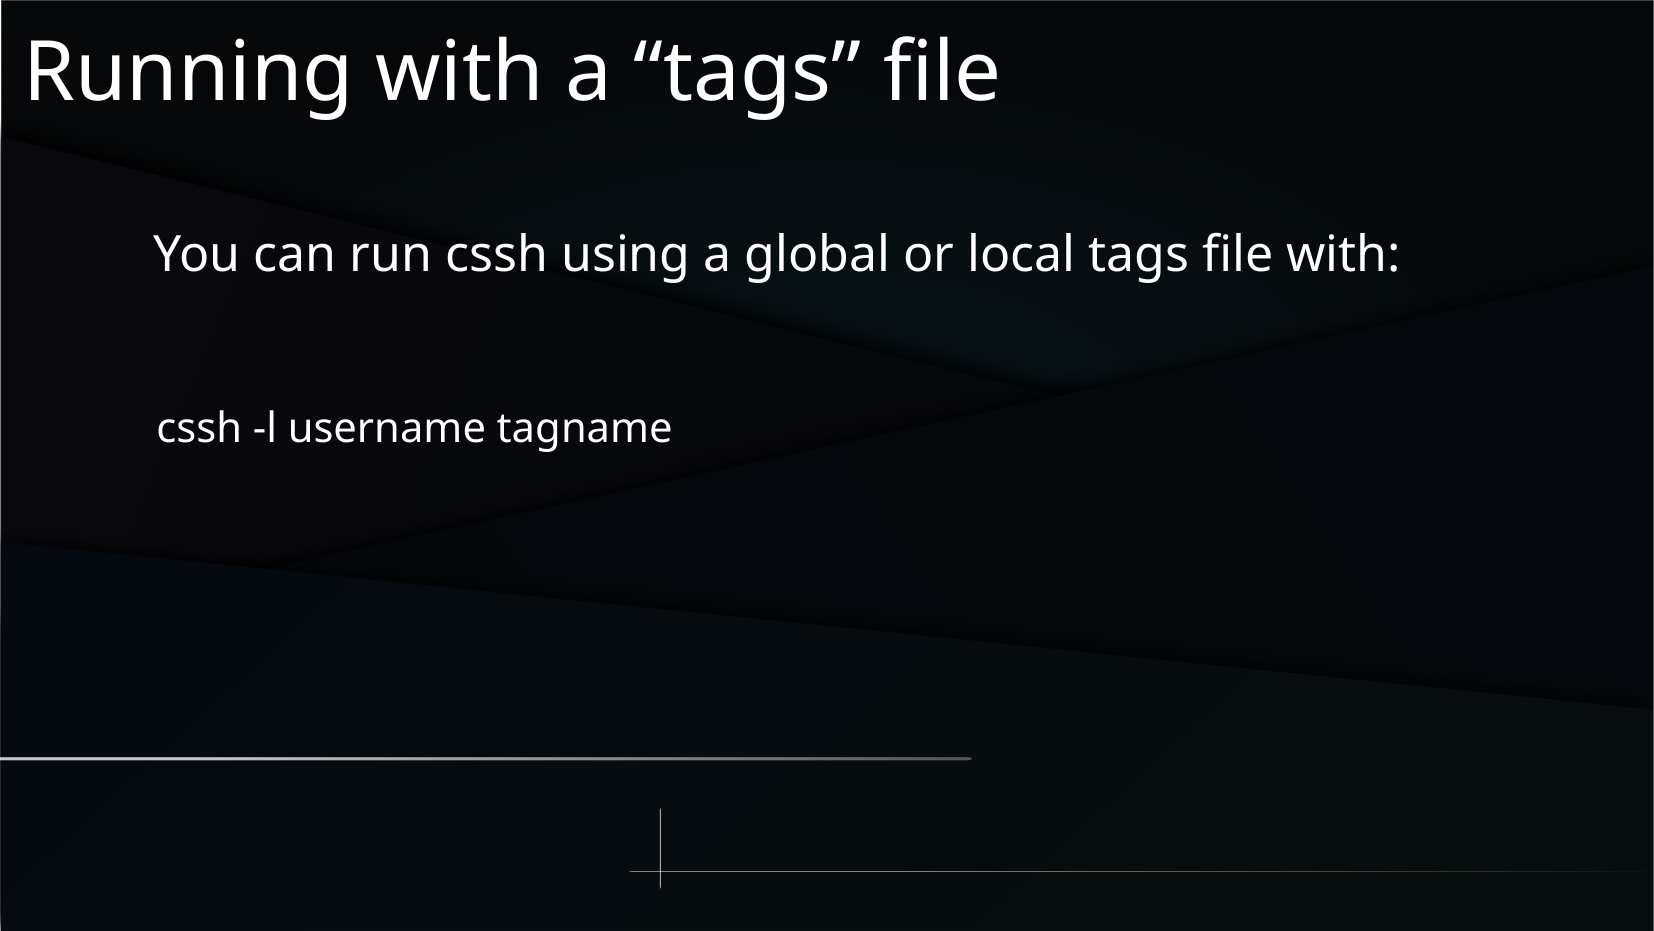

# Running with a “tags” file
You can run cssh using a global or local tags file with:
cssh -l username tagname